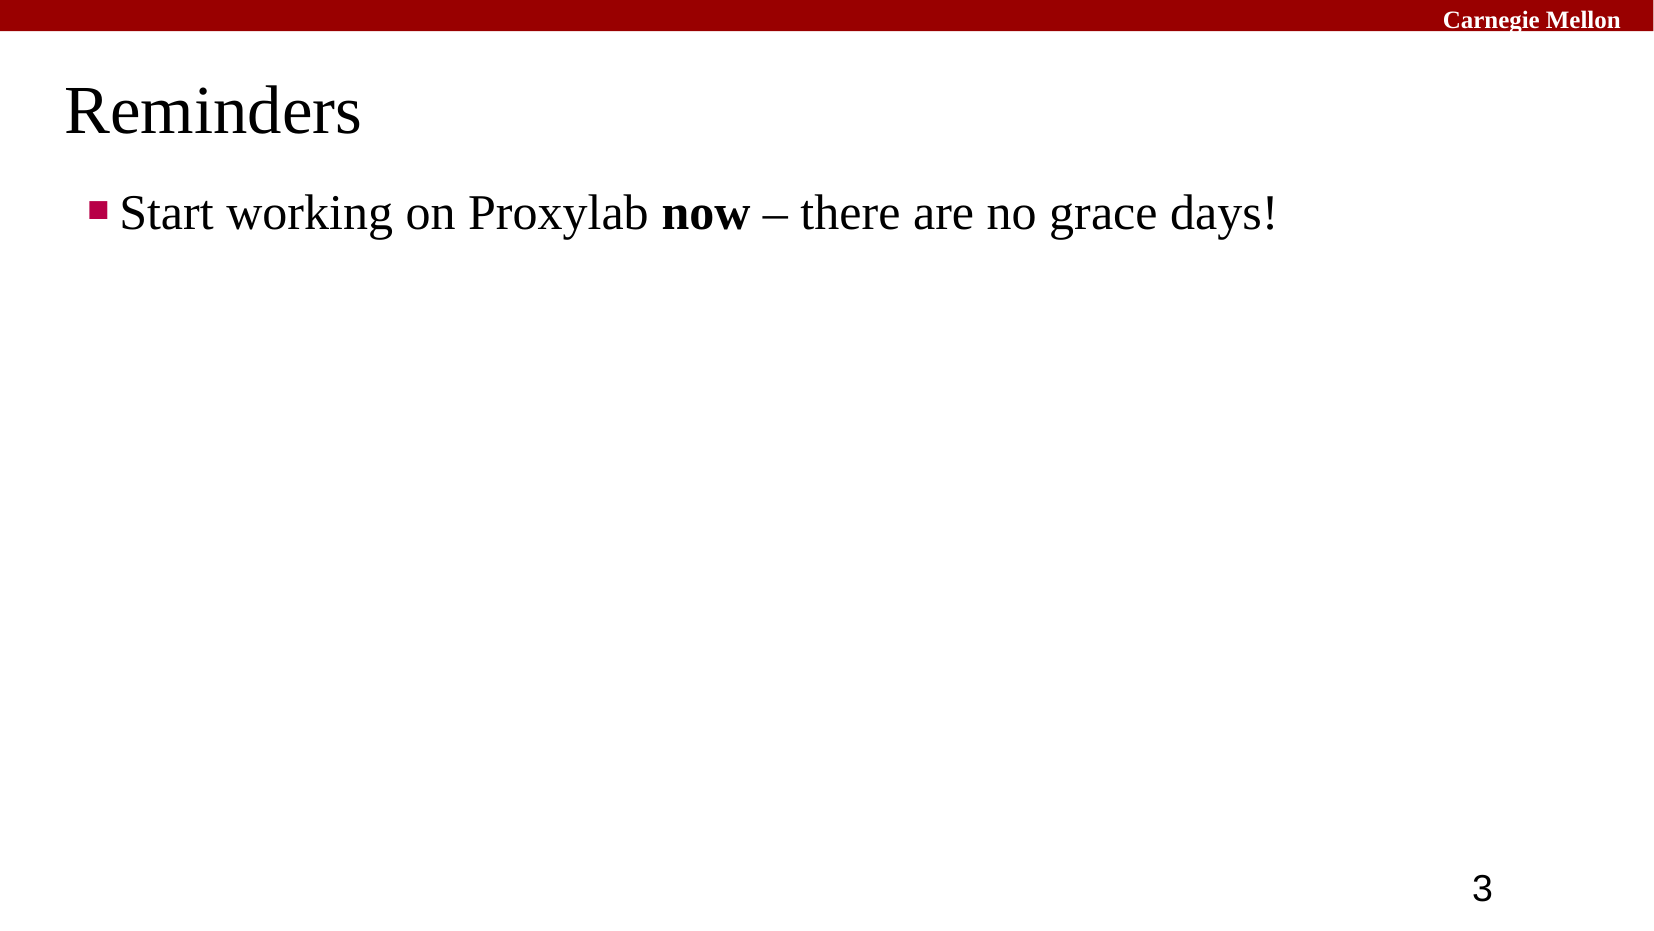

# Reminders
Start working on Proxylab now – there are no grace days!